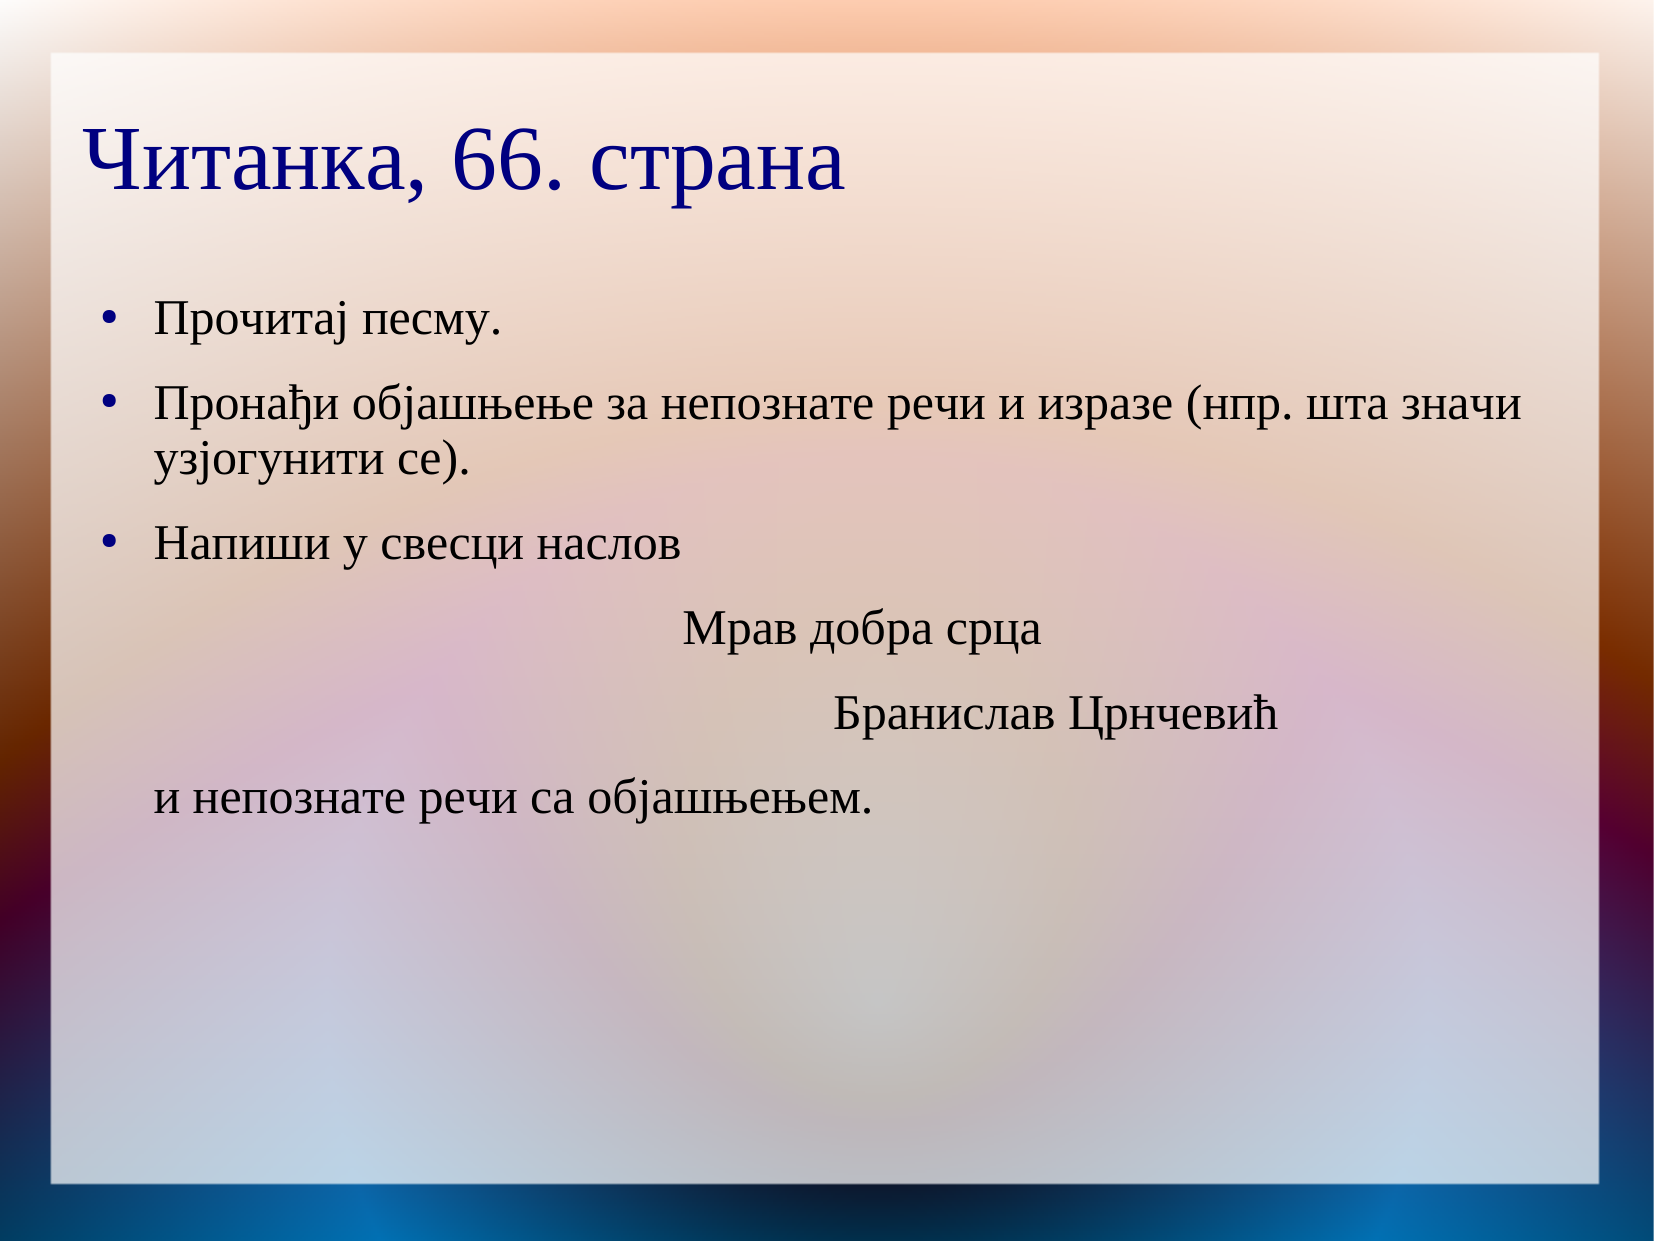

# Читанка, 66. страна
Прочитај песму.
Пронађи објашњење за непознате речи и изразе (нпр. шта значи узјогунити се).
Напиши у свесци наслов
Мрав добра срца
 Бранислав Црнчевић
и непознате речи са објашњењем.